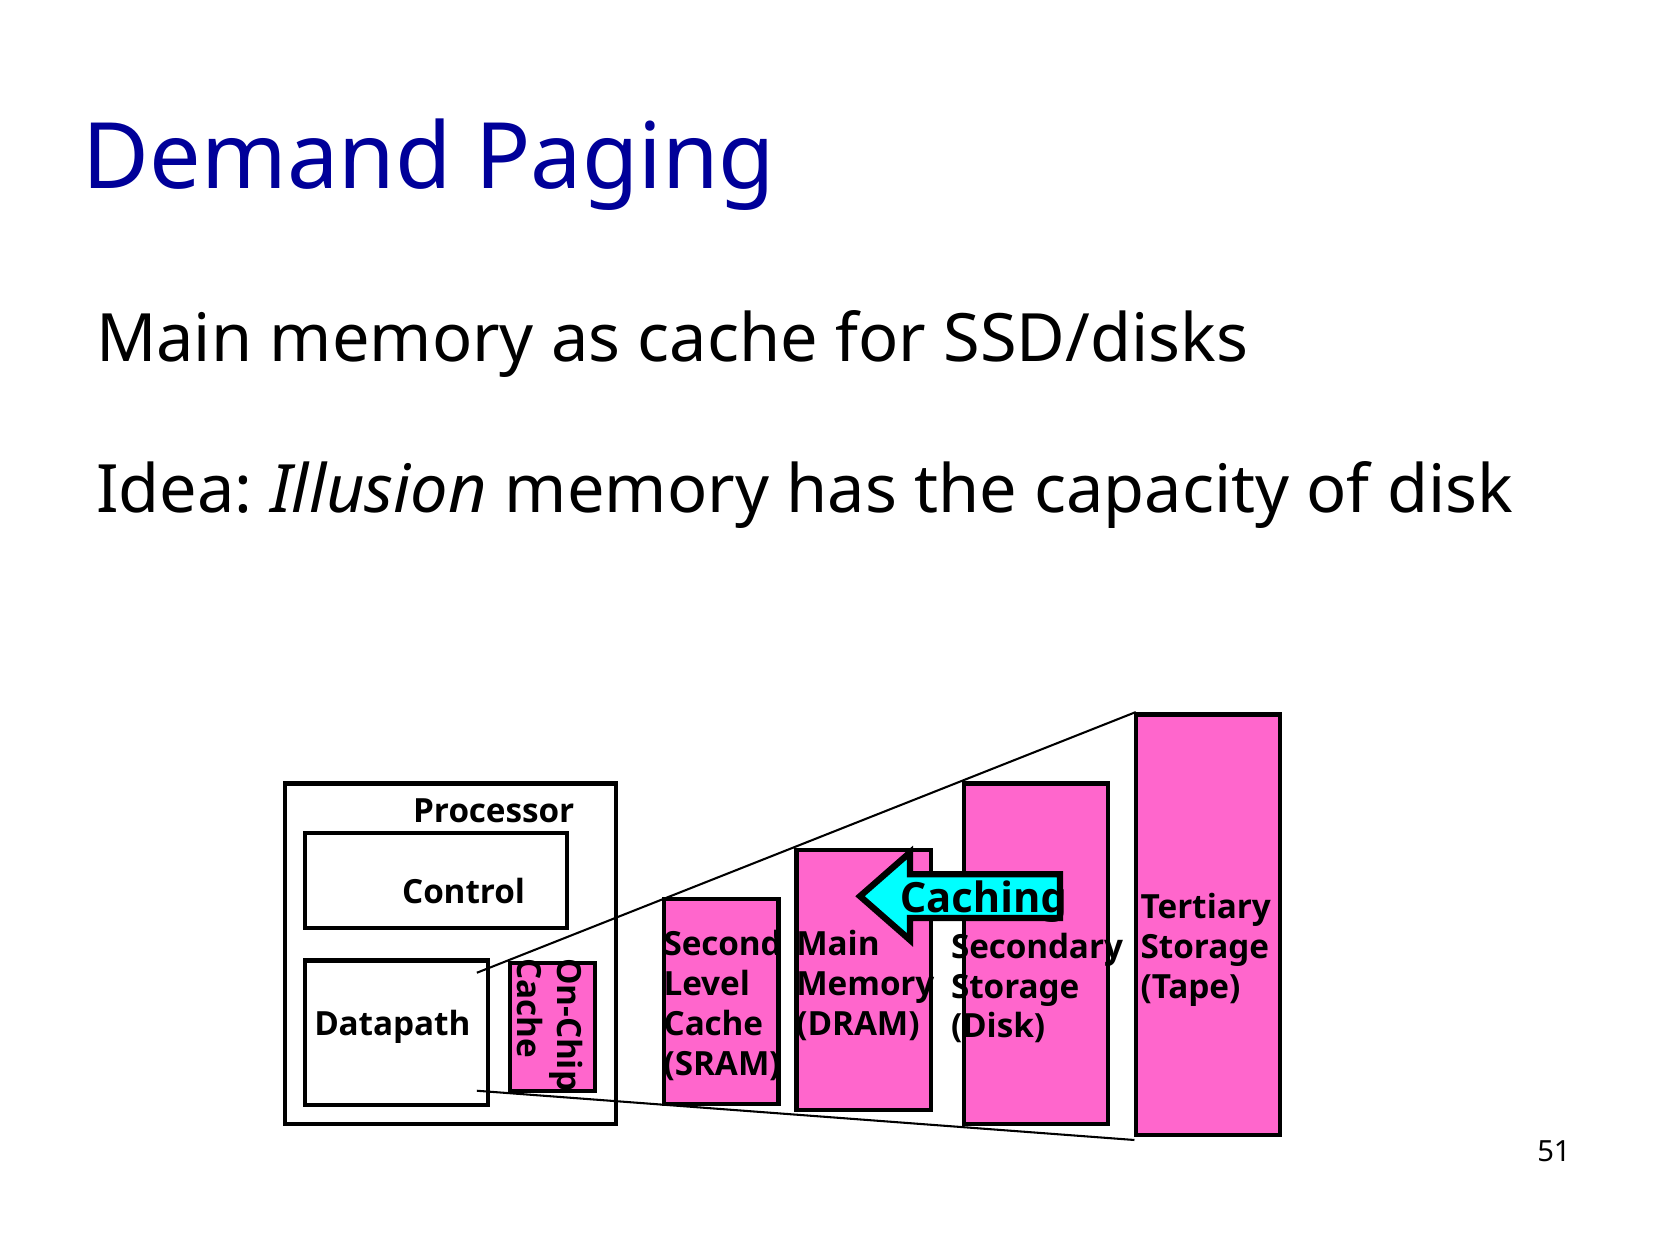

# Demand Paging
Main memory as cache for SSD/disks
Idea: Illusion memory has the capacity of disk
Tertiary
Storage
(Tape)
Processor
Caching
Control
Second
Level
Cache
(SRAM)
Main
Memory
(DRAM)
Secondary
Storage
(Disk)
On-Chip
Cache
Datapath
51